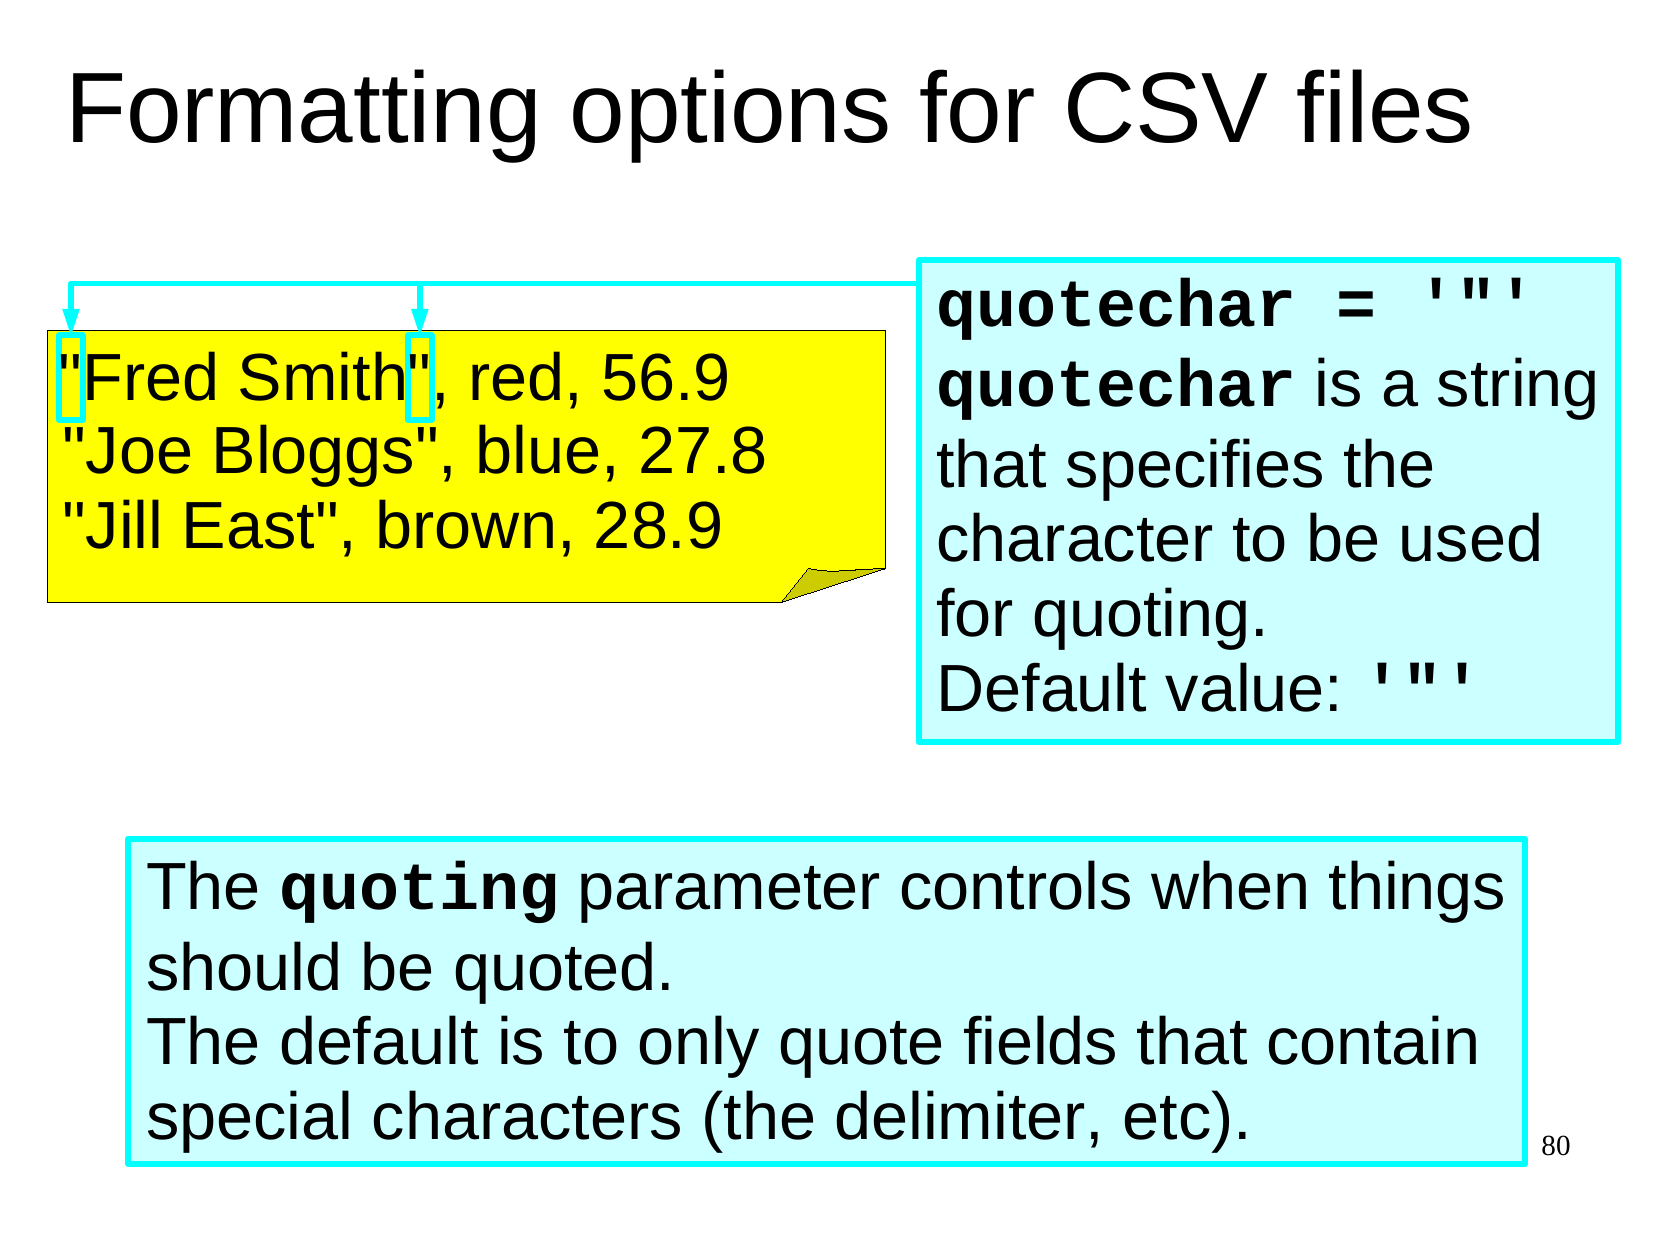

Formatting options for CSV files
quotechar = '"'
quotechar is a string
that specifies the
character to be used
for quoting.
Default value: '"'
"Joe Bloggs", blue, 27.8
"Jill East", brown, 28.9
"
Fred Smith
"
, red, 56.9
The quoting parameter controls when things
should be quoted.
The default is to only quote fields that contain
special characters (the delimiter, etc).
80